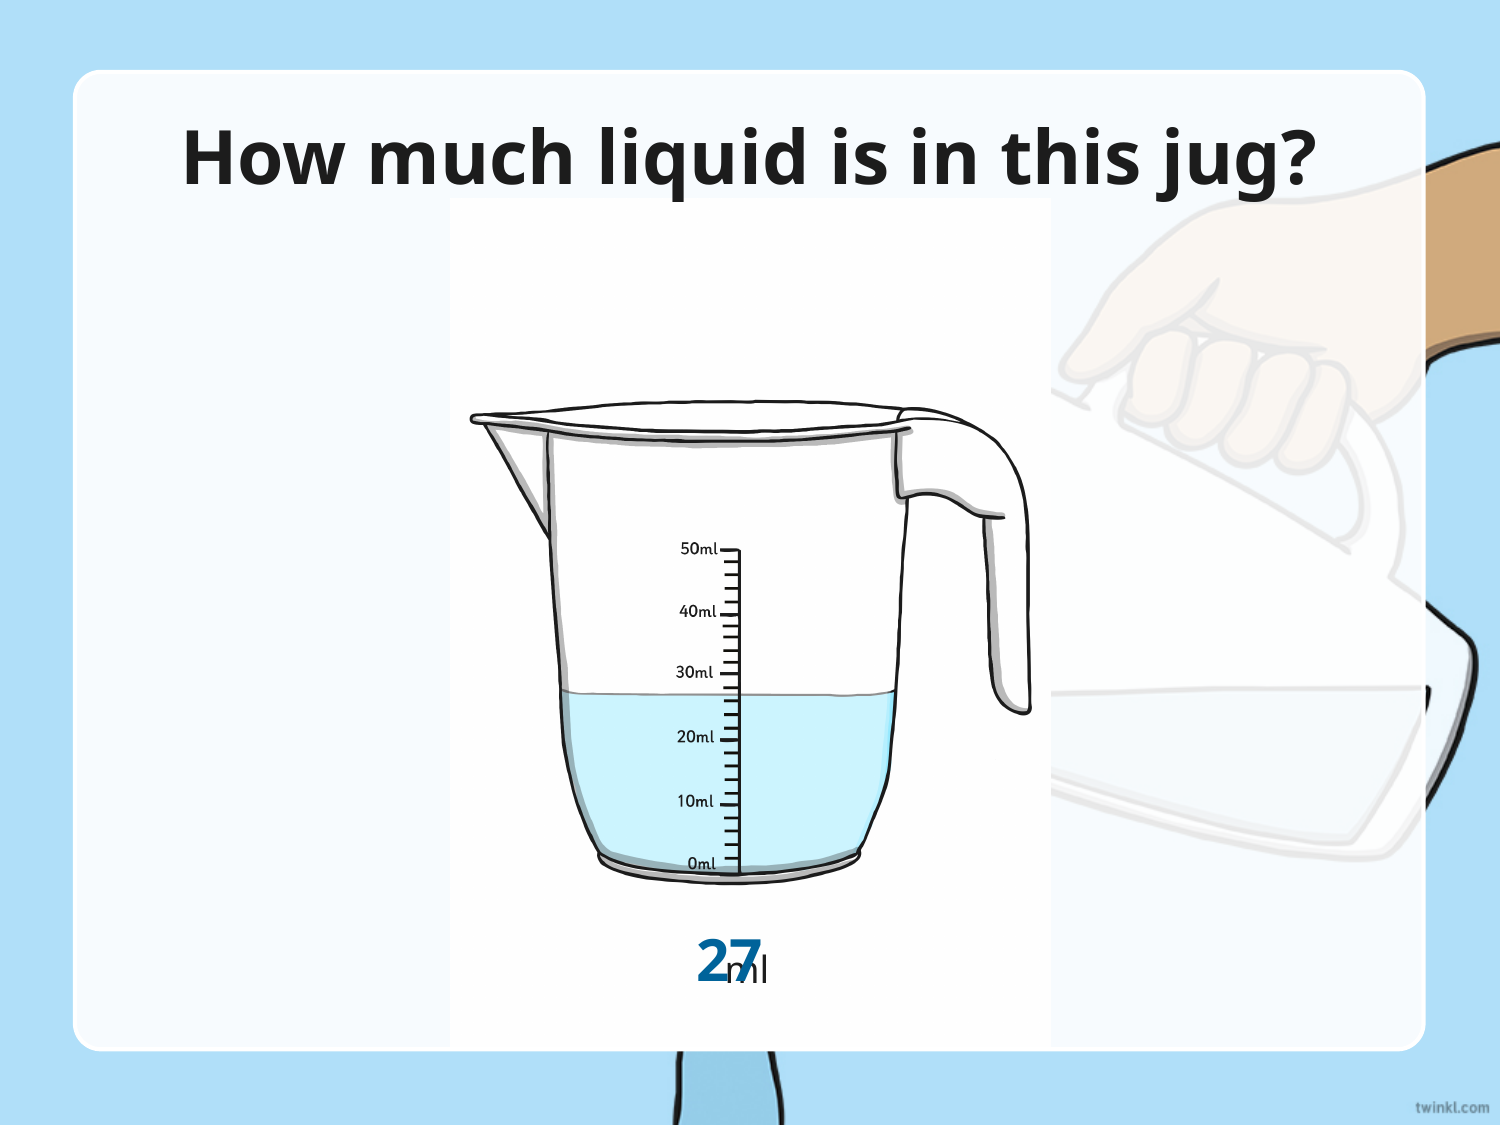

# How much liquid is in this jug?
27
	ml